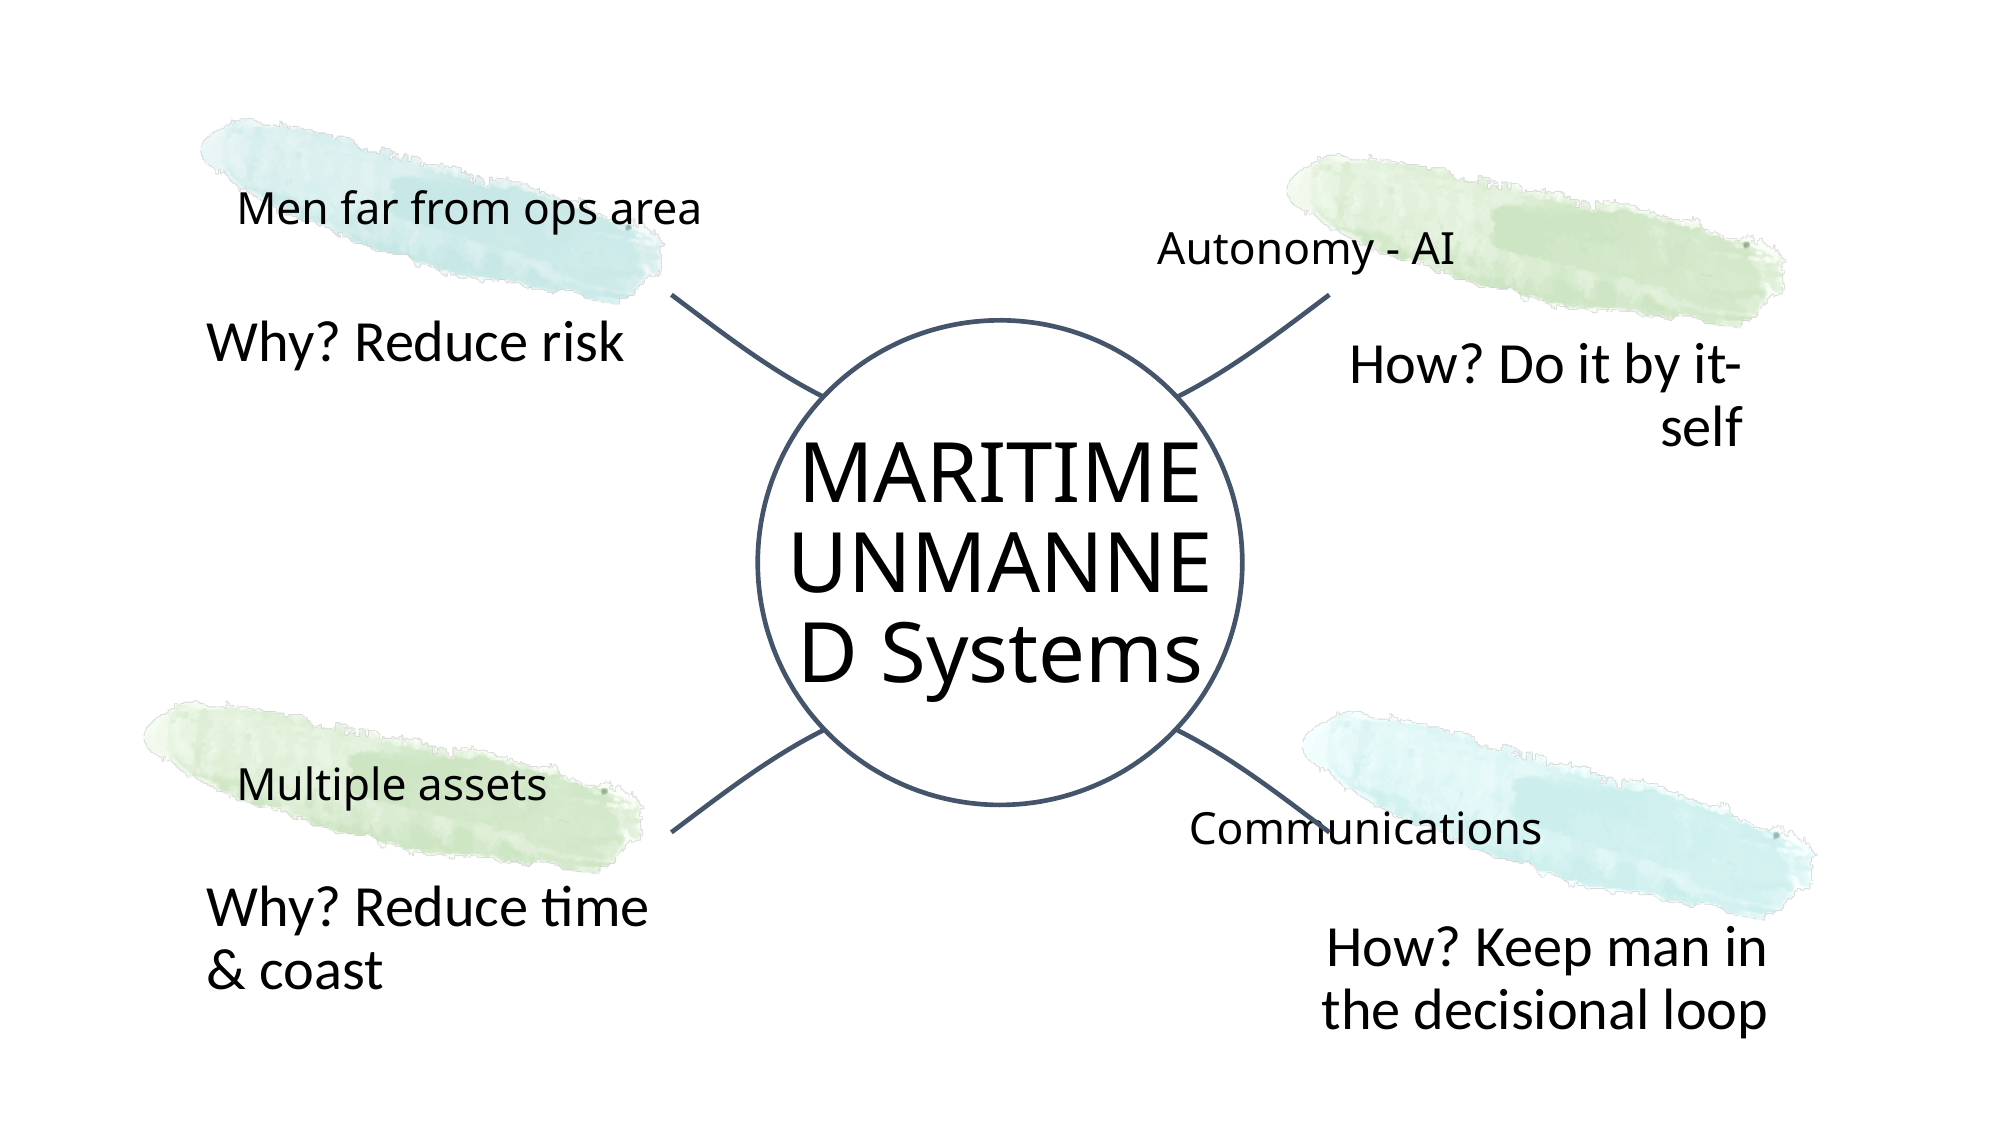

Men far from ops area
Autonomy - AI
Why? Reduce risk
How? Do it by it-self
# MARITIME UNMANNED Systems
Multiple assets
Communications
Why? Reduce time & coast
How? Keep man in the decisional loop